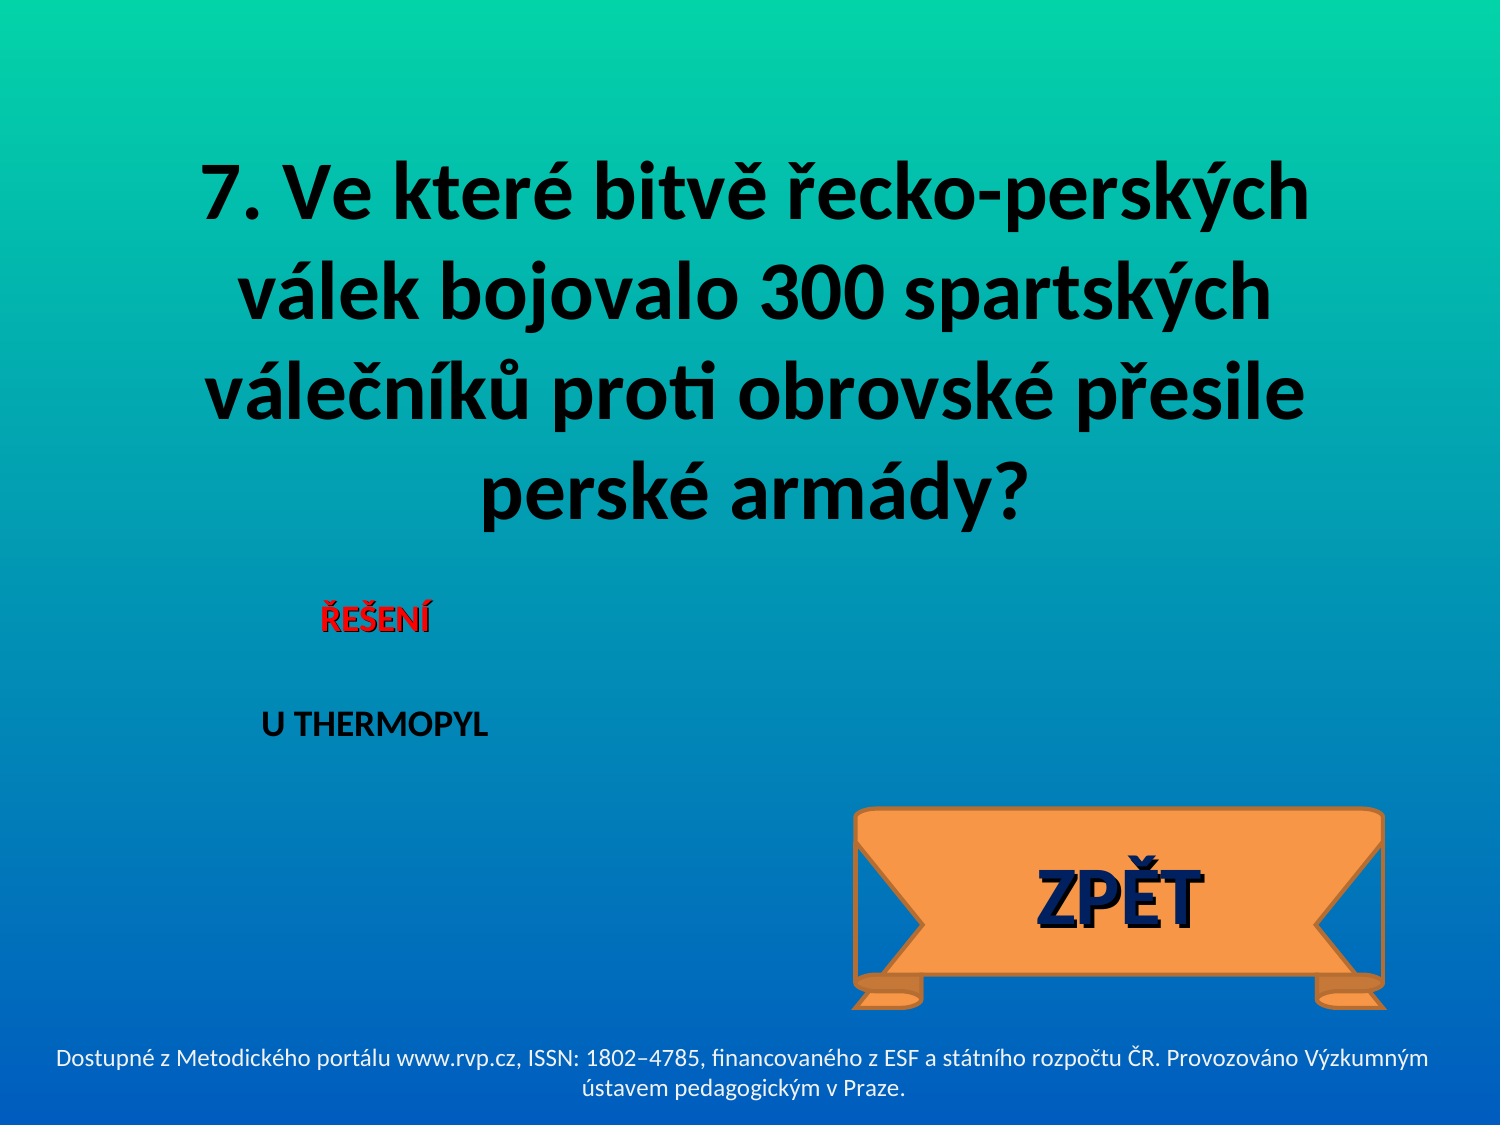

7. Ve které bitvě řecko-perských válek bojovalo 300 spartských válečníků proti obrovské přesile perské armády?
ŘEŠENÍ
U THERMOPYL
ZPĚT
Dostupné z Metodického portálu www.rvp.cz, ISSN: 1802–4785, financovaného z ESF a státního rozpočtu ČR. Provozováno Výzkumným ústavem pedagogickým v Praze.